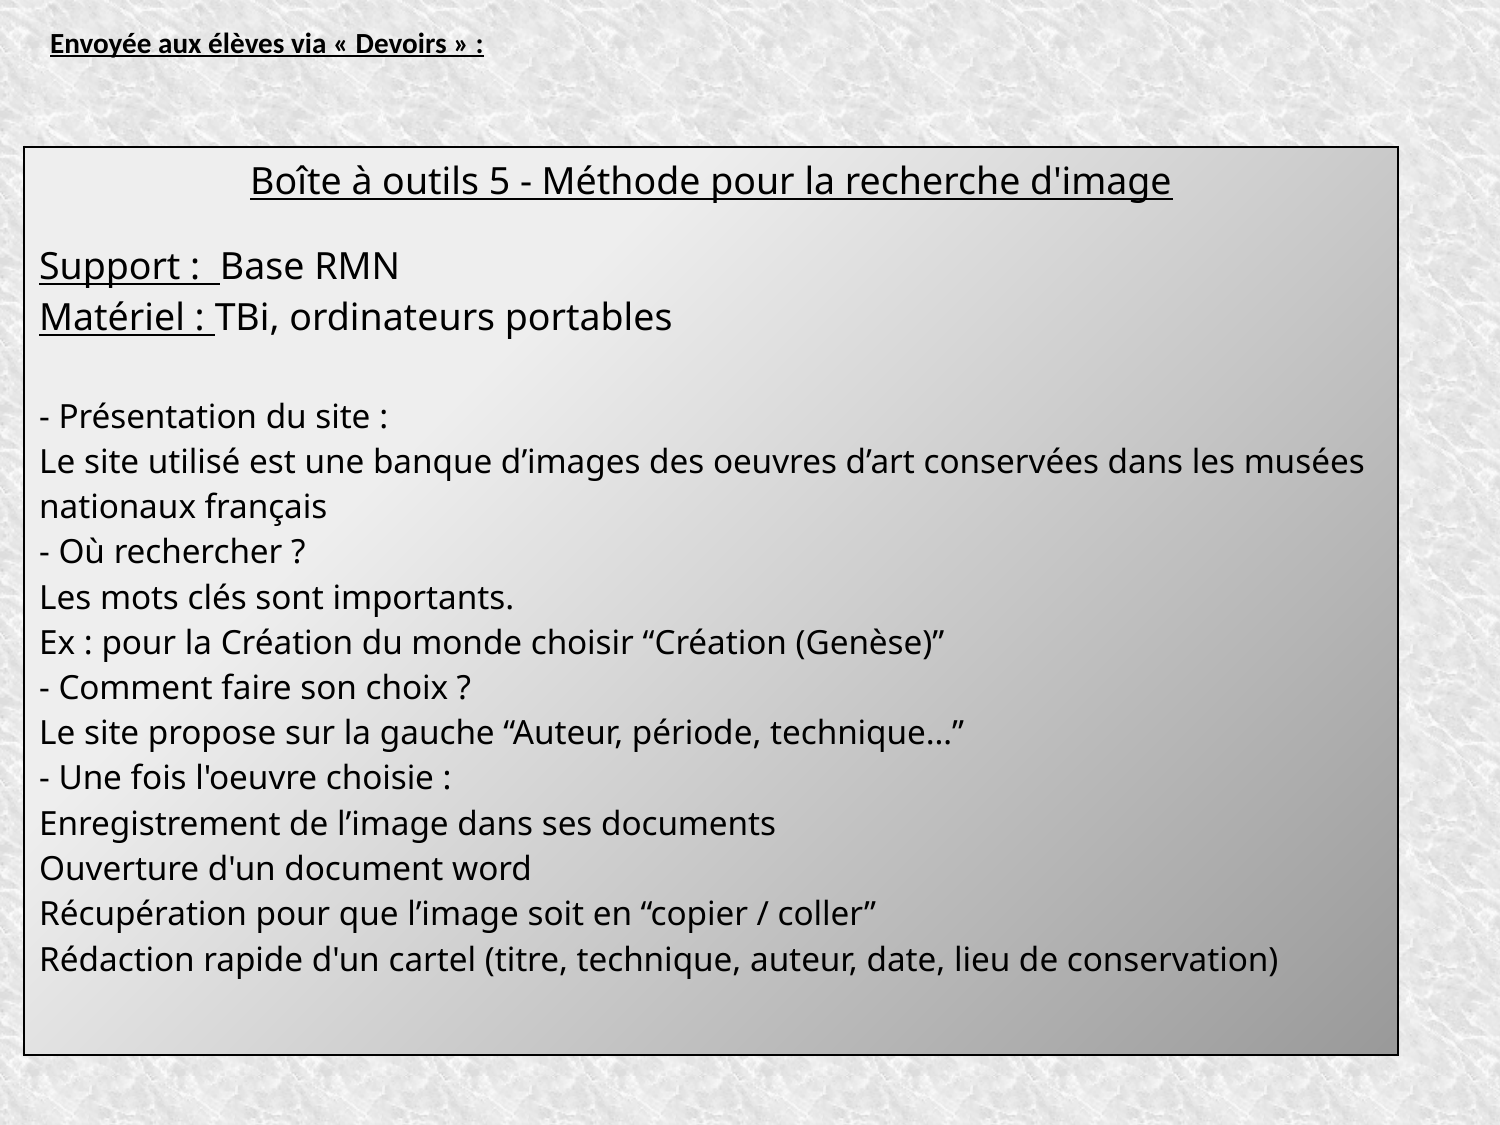

Envoyée aux élèves via « Devoirs » :
| Boîte à outils 5 - Méthode pour la recherche d'image Support : Base RMN Matériel : TBi, ordinateurs portables - Présentation du site : Le site utilisé est une banque d’images des oeuvres d’art conservées dans les musées nationaux français - Où rechercher ? Les mots clés sont importants. Ex : pour la Création du monde choisir “Création (Genèse)” - Comment faire son choix ? Le site propose sur la gauche “Auteur, période, technique…” - Une fois l'oeuvre choisie : Enregistrement de l’image dans ses documents Ouverture d'un document word Récupération pour que l’image soit en “copier / coller” Rédaction rapide d'un cartel (titre, technique, auteur, date, lieu de conservation) |
| --- |